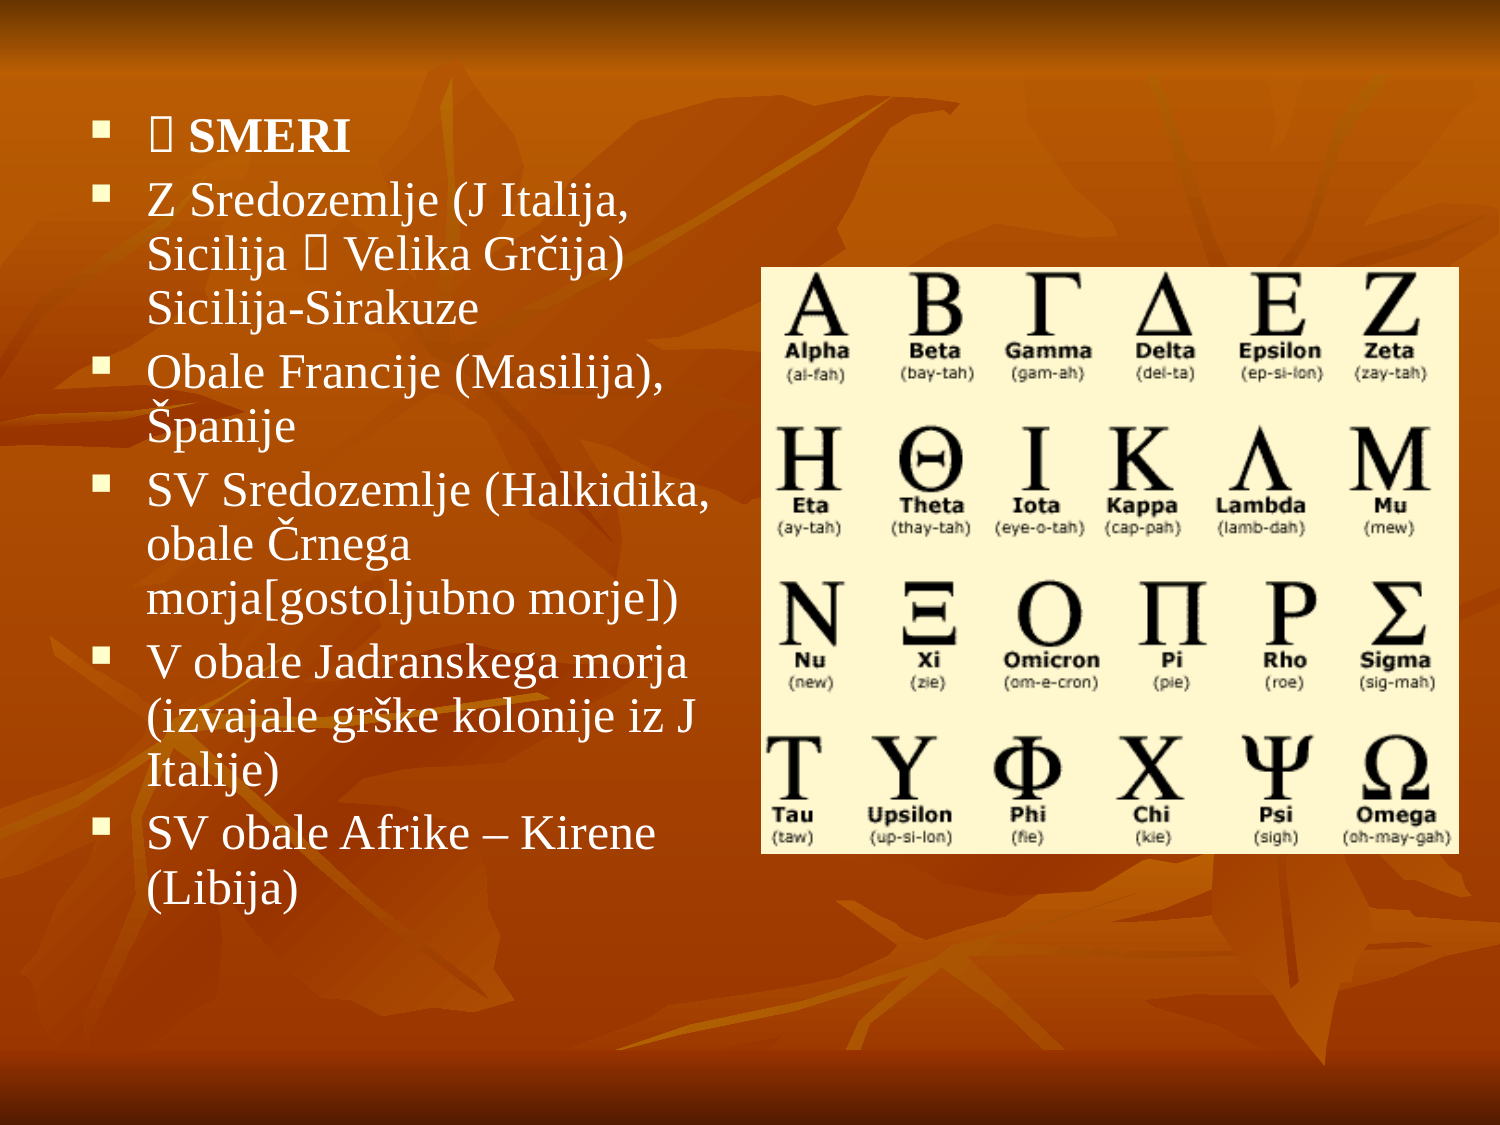

#
 SMERI
Z Sredozemlje (J Italija, Sicilija  Velika Grčija) Sicilija-Sirakuze
Obale Francije (Masilija), Španije
SV Sredozemlje (Halkidika, obale Črnega morja[gostoljubno morje])
V obale Jadranskega morja (izvajale grške kolonije iz J Italije)
SV obale Afrike – Kirene (Libija)